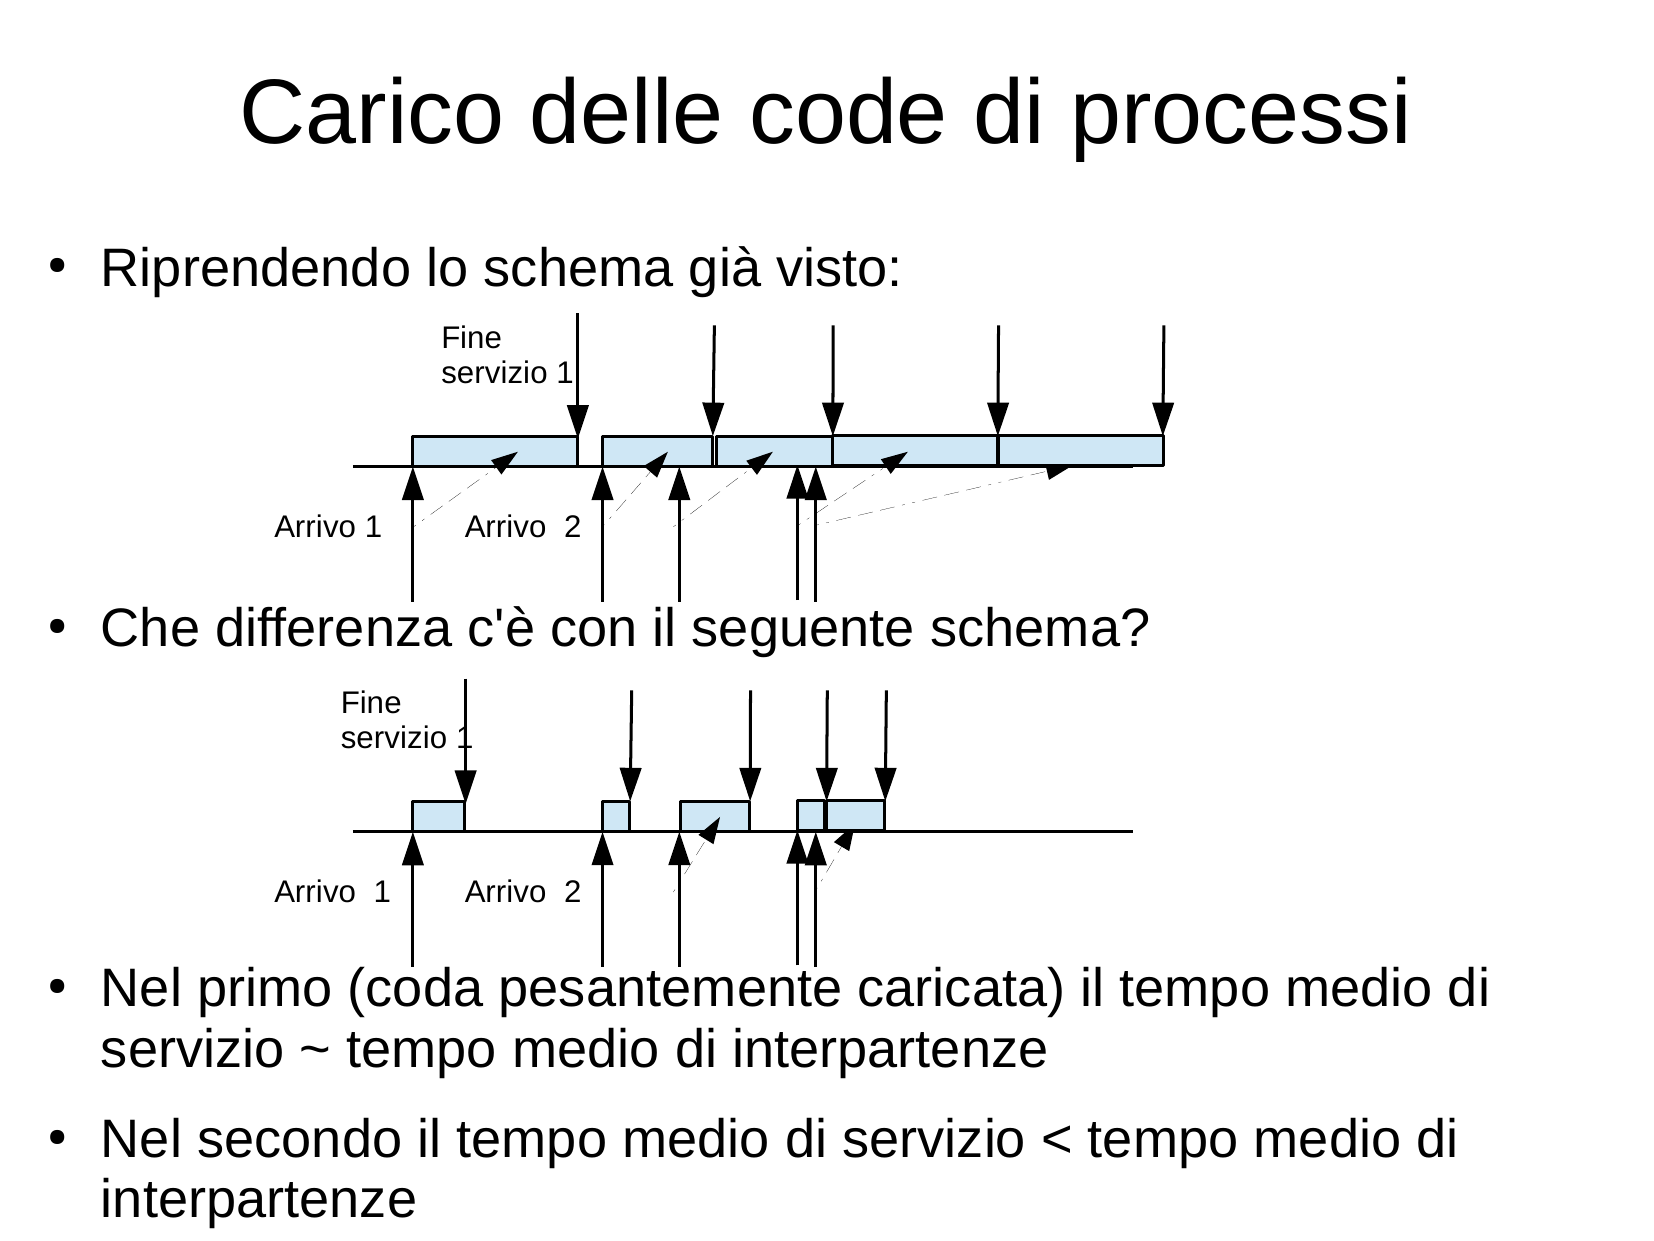

# Carico delle code di processi
Riprendendo lo schema già visto:
Che differenza c'è con il seguente schema?
Nel primo (coda pesantemente caricata) il tempo medio di servizio ~ tempo medio di interpartenze
Nel secondo il tempo medio di servizio < tempo medio di interpartenze
Fine servizio 1
Arrivo 1
Arrivo 2
Fine servizio 1
Arrivo 1
Arrivo 2